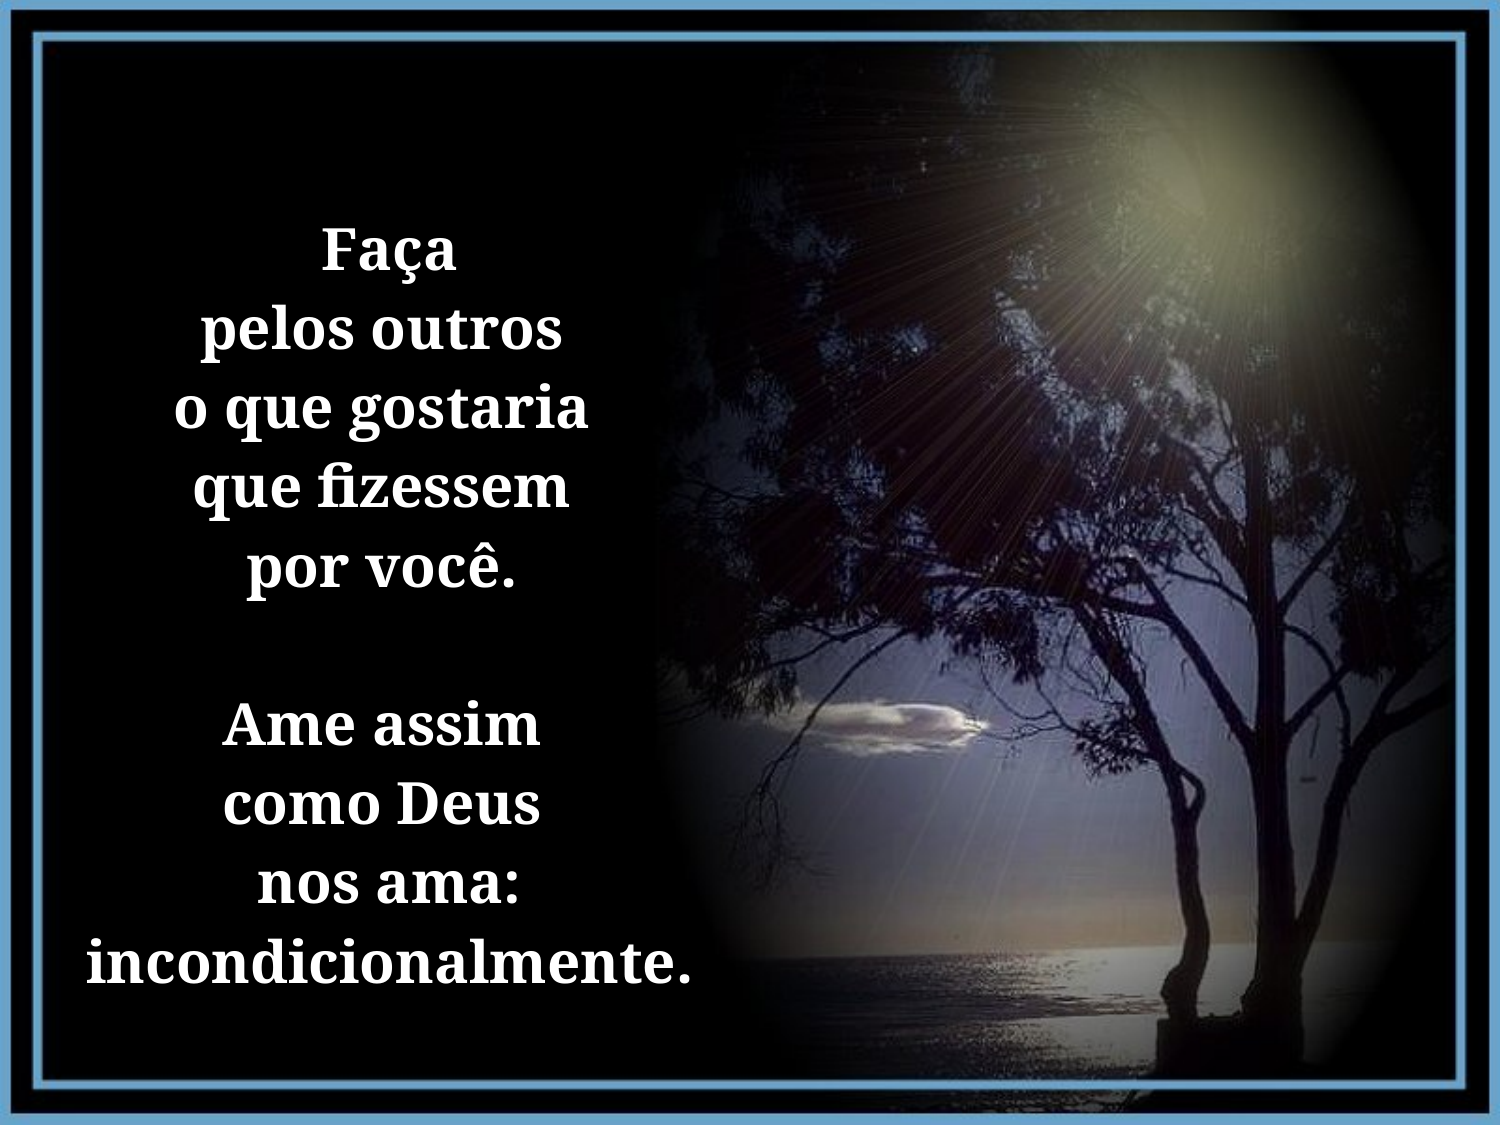

Faça
pelos outros
o que gostaria
que fizessem
por você.
Ame assim
como Deus
nos ama: incondicionalmente.